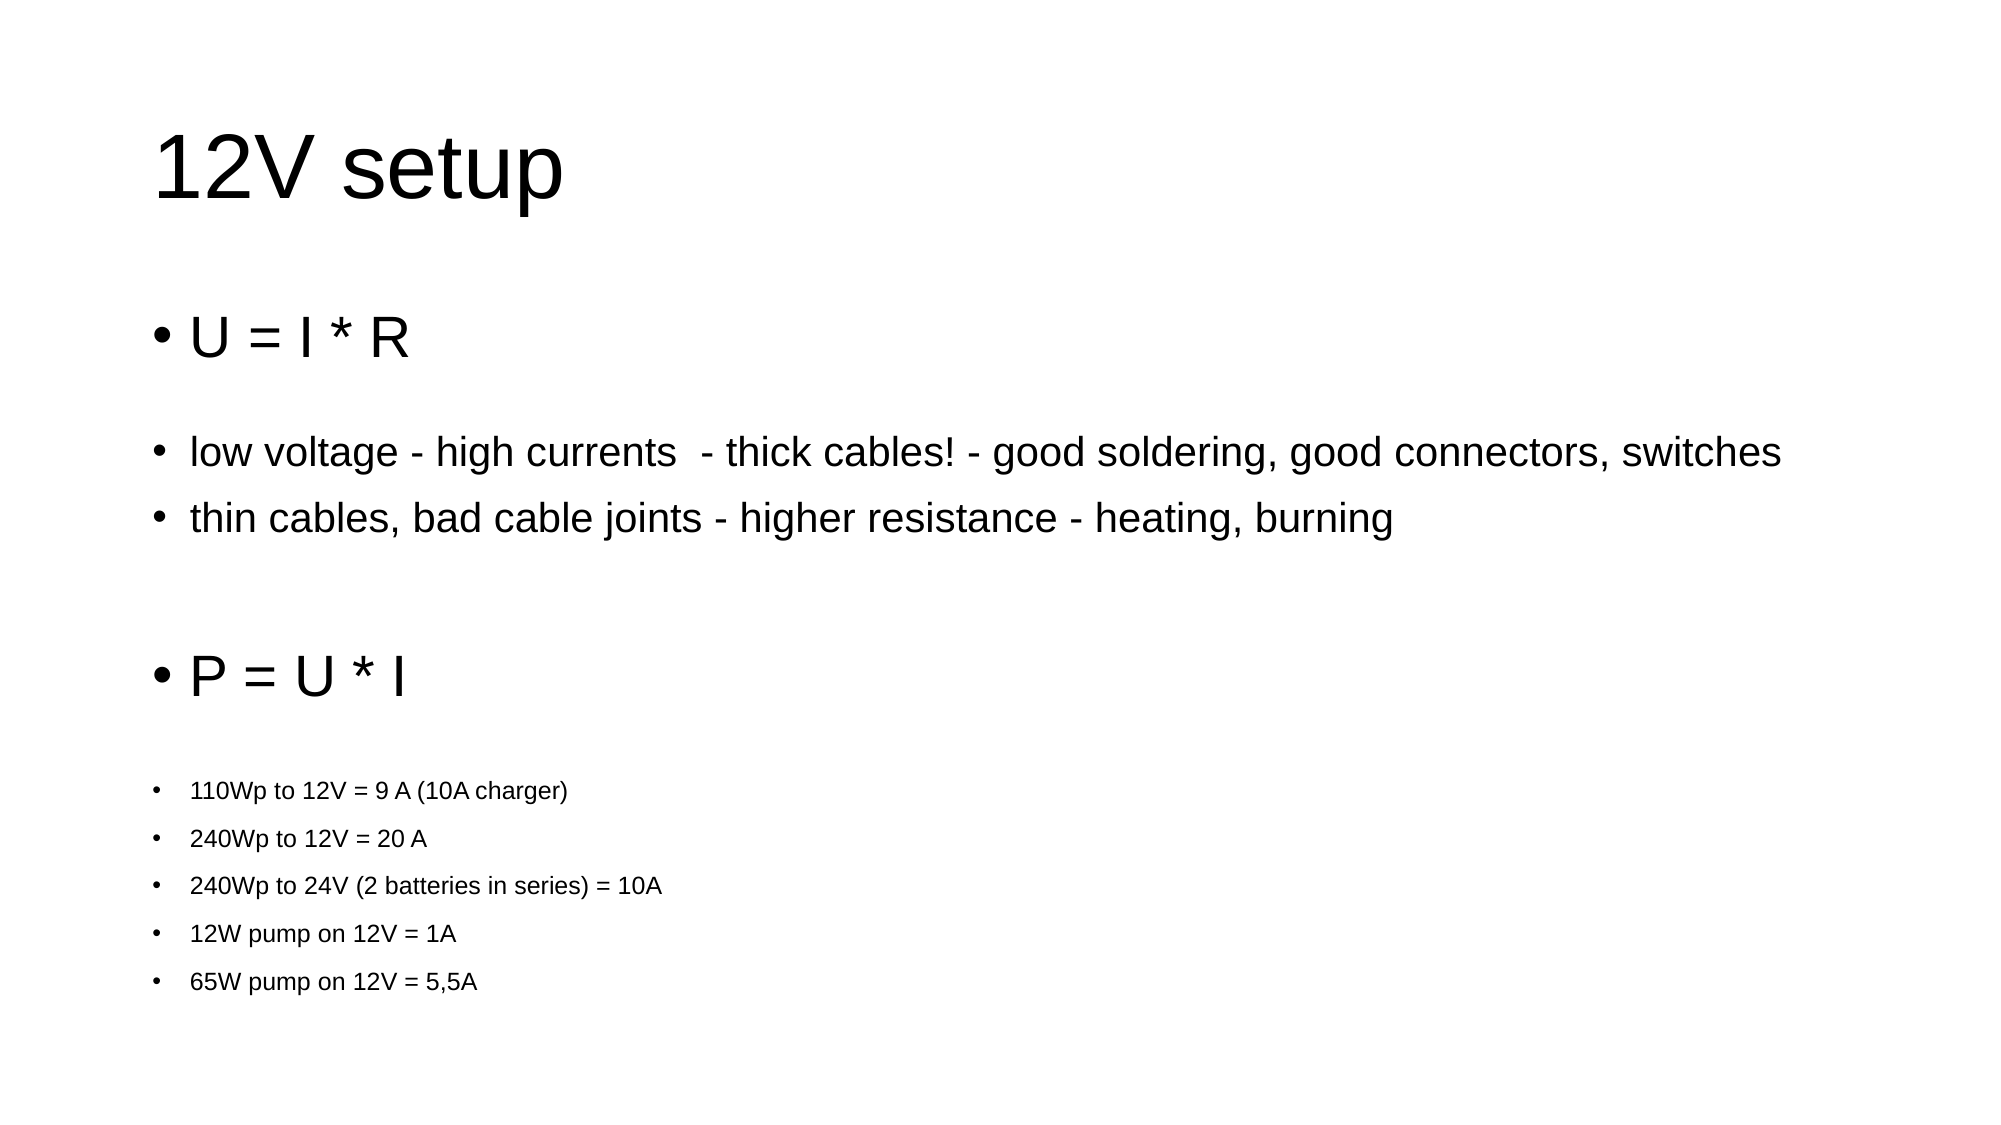

# 12V setup
U = I * R
low voltage - high currents - thick cables! - good soldering, good connectors, switches
thin cables, bad cable joints - higher resistance - heating, burning
P = U * I
110Wp to 12V = 9 A (10A charger)
240Wp to 12V = 20 A
240Wp to 24V (2 batteries in series) = 10A
12W pump on 12V = 1A
65W pump on 12V = 5,5A